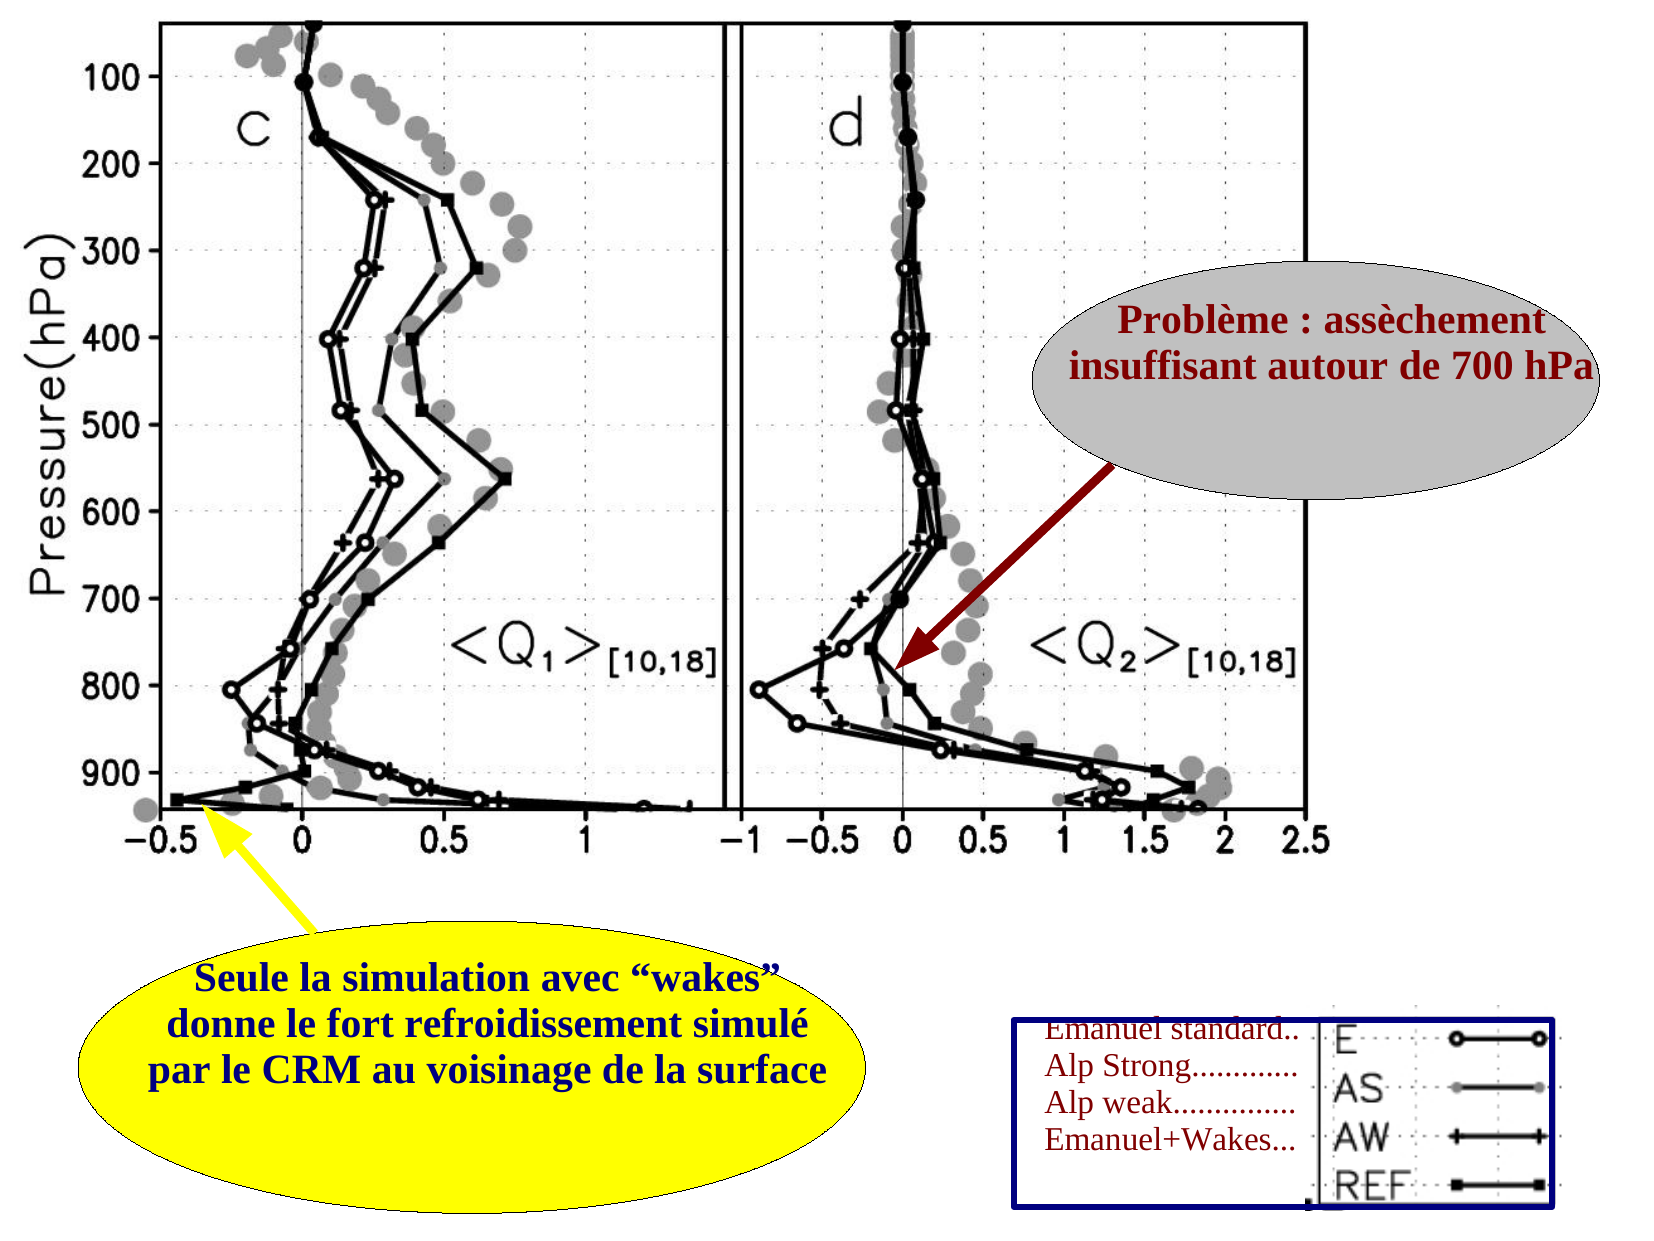

Problème : assèchement
insuffisant autour de 700 hPa
Seule la simulation avec “wakes”
donne le fort refroidissement simulé
par le CRM au voisinage de la surface
Emanuel standard..
Alp Strong.............
Alp weak...............
Emanuel+Wakes...